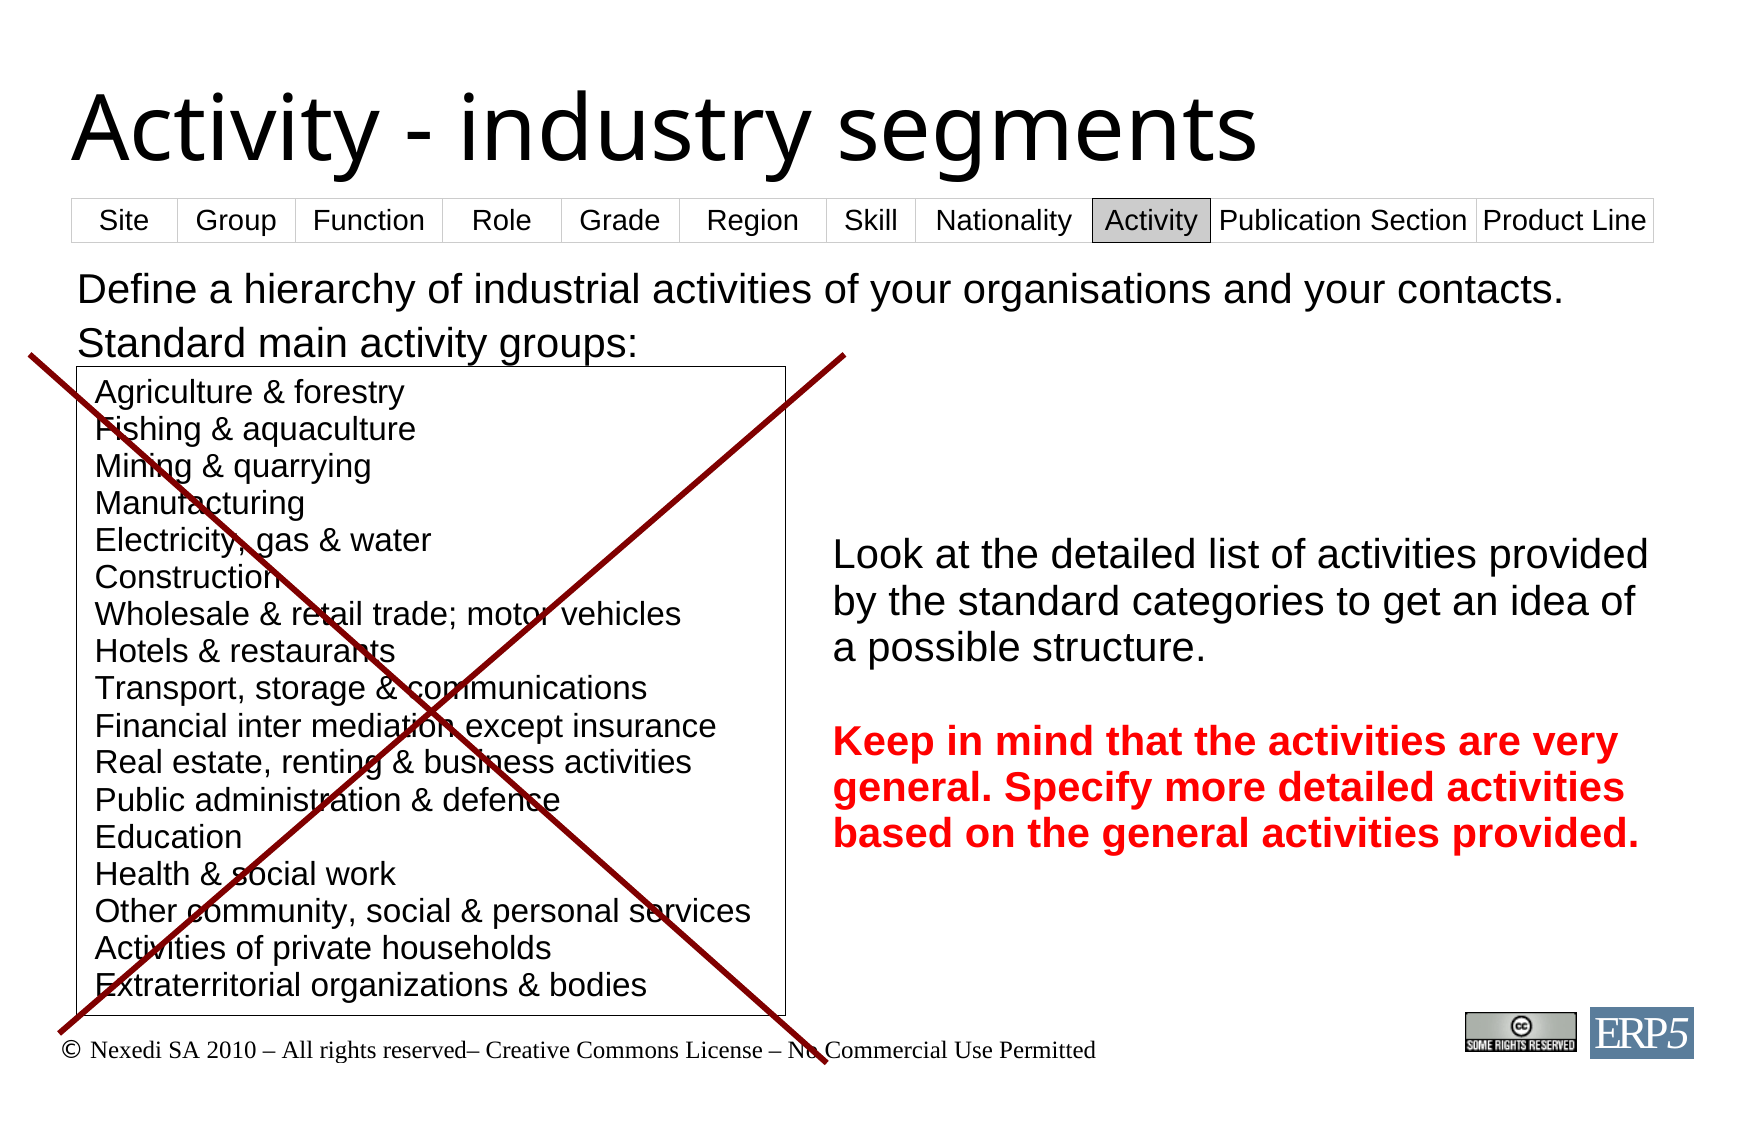

# Activity - industry segments
Site
Group
Function
Role
Grade
Region
Skill
Nationality
Activity
Publication Section
Product Line
Define a hierarchy of industrial activities of your organisations and your contacts.
Standard main activity groups:
Agriculture & forestry
Fishing & aquaculture
Mining & quarrying
Manufacturing
Electricity, gas & water
Construction
Wholesale & retail trade; motor vehicles
Hotels & restaurants
Transport, storage & communications
Financial inter mediation except insurance
Real estate, renting & business activities
Public administration & defence
Education
Health & social work
Other community, social & personal services
Activities of private households
Extraterritorial organizations & bodies
Look at the detailed list of activities provided by the standard categories to get an idea of a possible structure.
Keep in mind that the activities are very general. Specify more detailed activities based on the general activities provided.